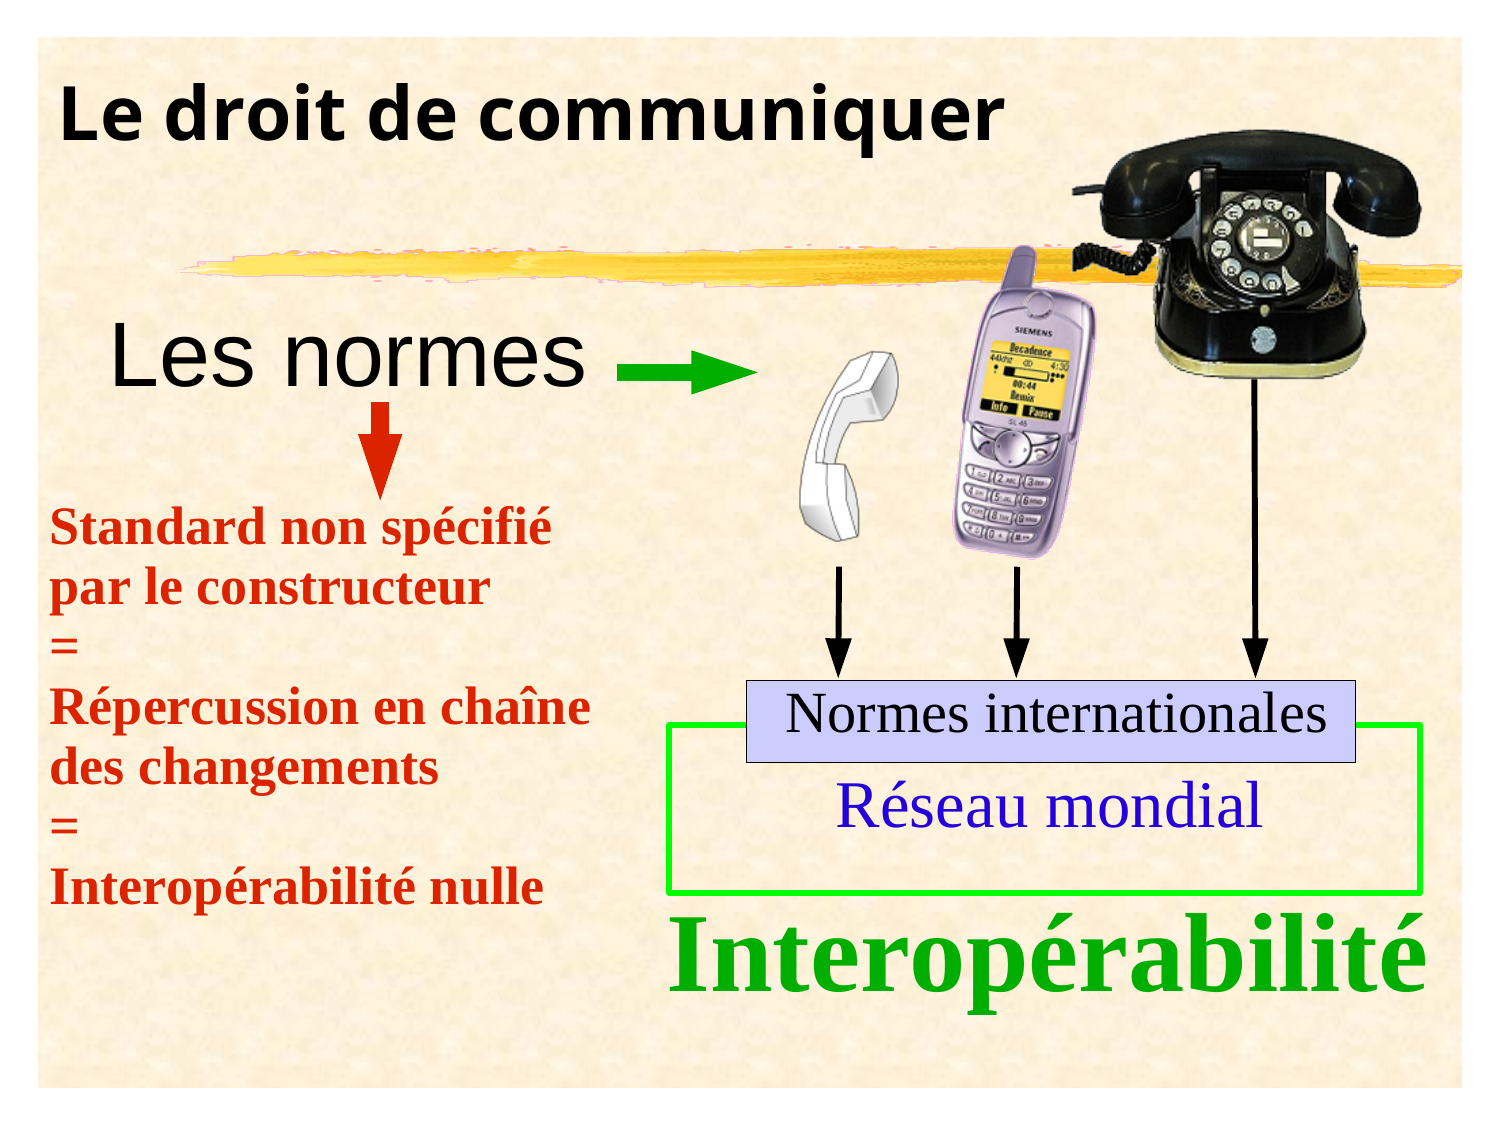

Le droit de communiquer
Les normes
Standard non spécifié
par le constructeur
=
Répercussion en chaîne
des changements
=
Interopérabilité nulle
Normes internationales
Réseau mondial
Interopérabilité